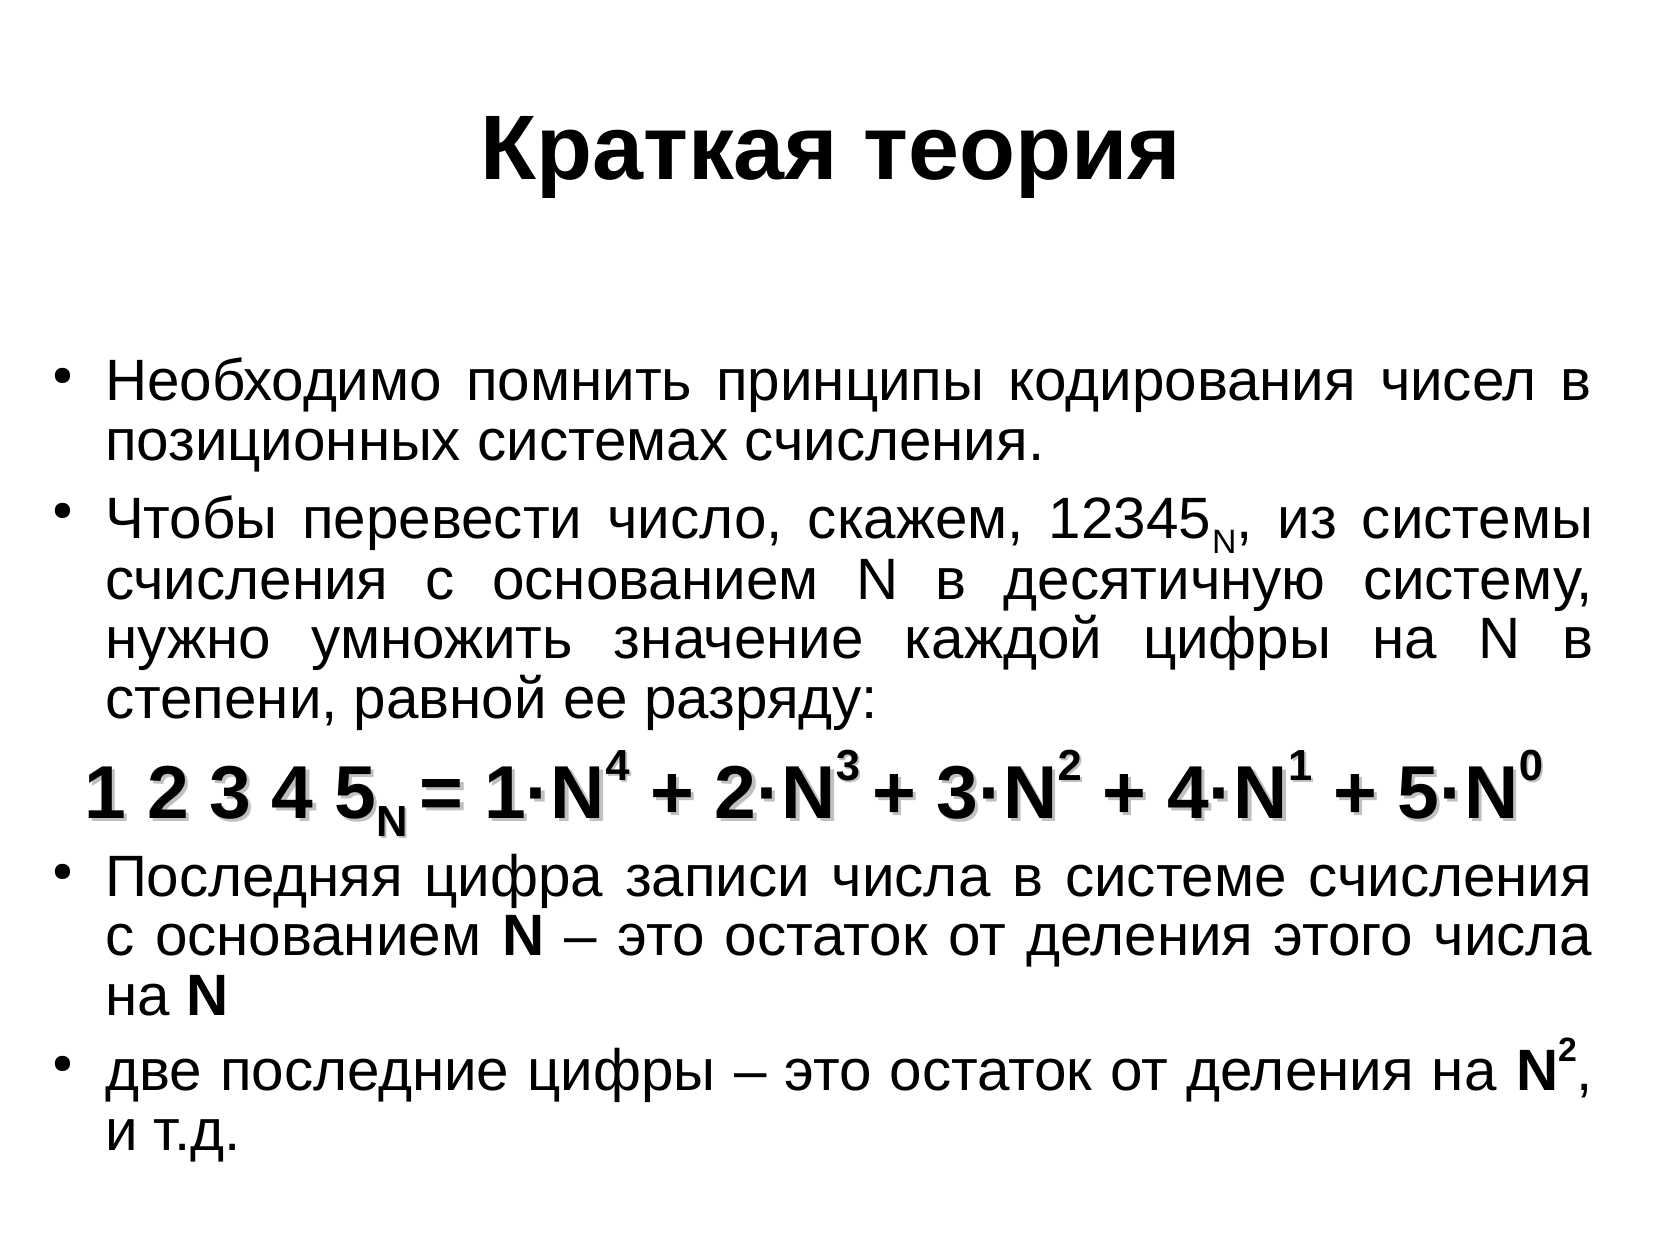

# Краткая теория
Необходимо помнить принципы кодирования чисел в позиционных системах счисления.
Чтобы перевести число, скажем, 12345N, из системы счисления с основанием N в десятичную систему, нужно умножить значение каждой цифры на N в степени, равной ее разряду:
1 2 3 4 5N = 1·N4 + 2·N3 + 3·N2 + 4·N1 + 5·N0
Последняя цифра записи числа в системе счисления с основанием N – это остаток от деления этого числа на N
две последние цифры – это остаток от деления на N2, и т.д.